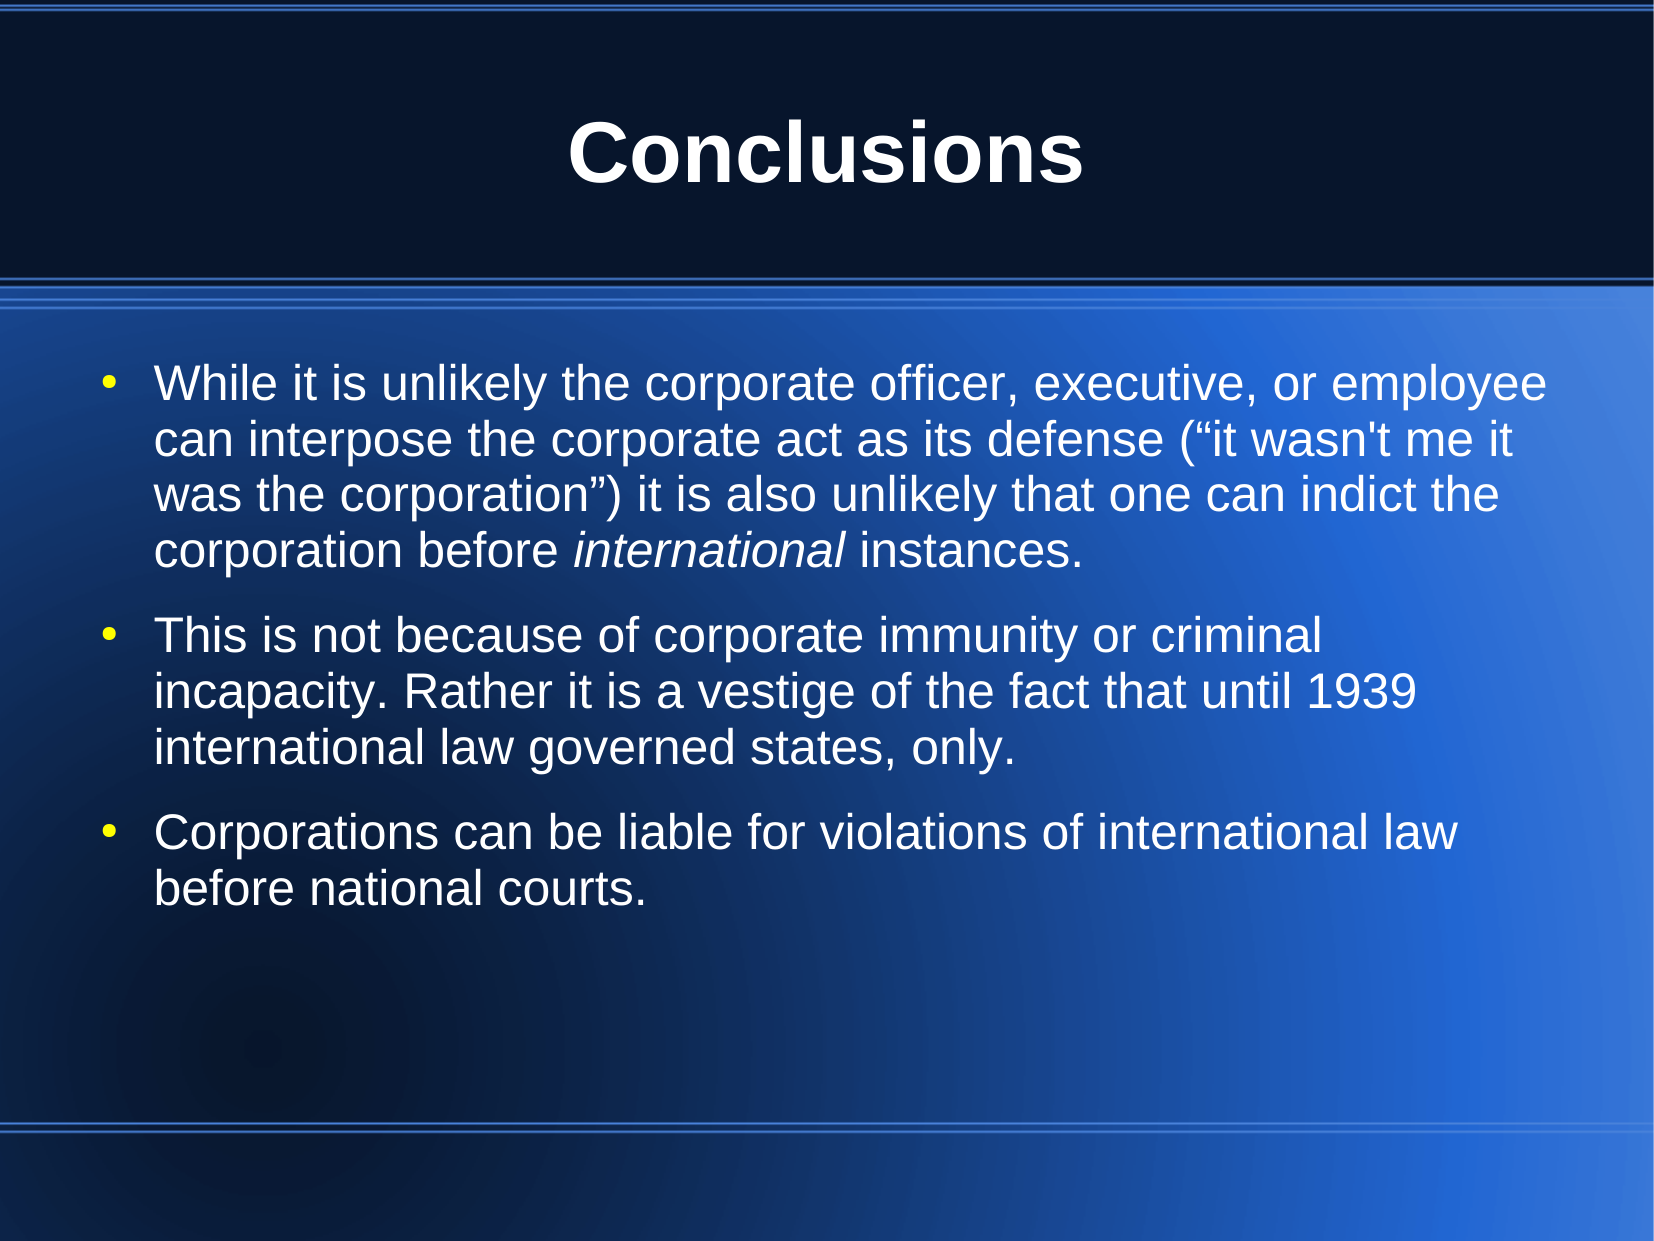

# Conclusions
While it is unlikely the corporate officer, executive, or employee can interpose the corporate act as its defense (“it wasn't me it was the corporation”) it is also unlikely that one can indict the corporation before international instances.
This is not because of corporate immunity or criminal incapacity. Rather it is a vestige of the fact that until 1939 international law governed states, only.
Corporations can be liable for violations of international law before national courts.